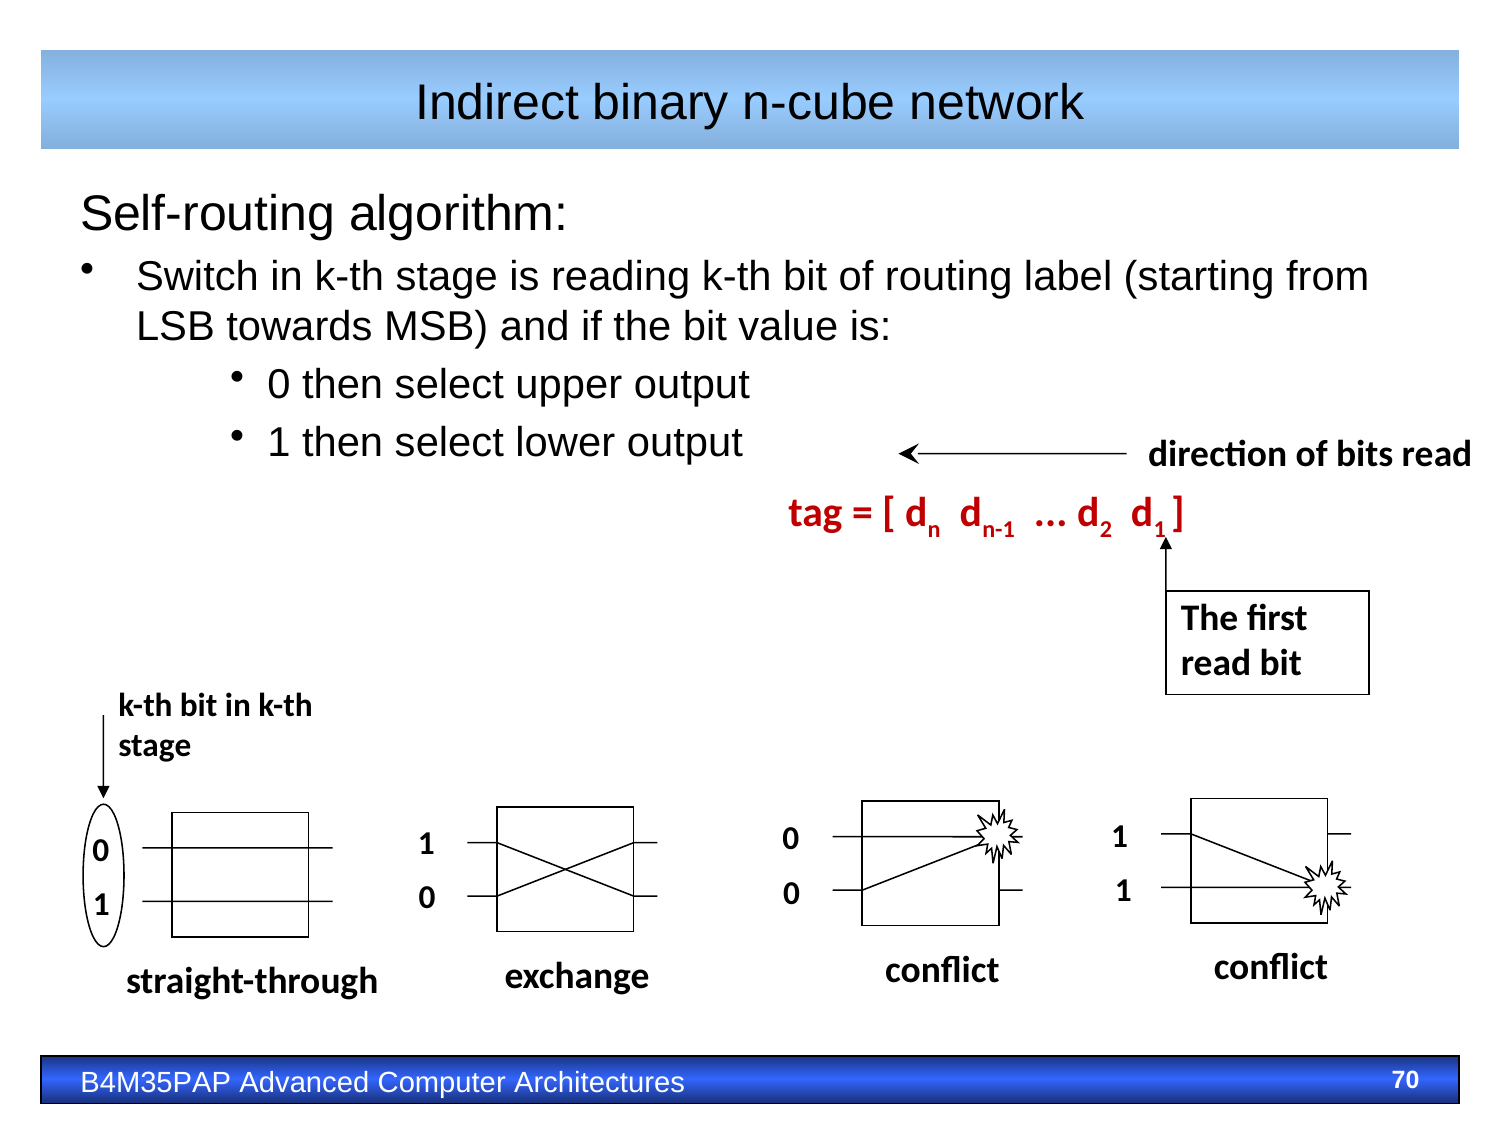

# Indirect binary n-cube network
Self-routing algorithm:
Switch in k-th stage is reading k-th bit of routing label (starting from LSB towards MSB) and if the bit value is:
0 then select upper output
1 then select lower output
direction of bits read
tag = [ dn dn-1 ... d2 d1 ]
The first read bit
k-th bit in k-th stage
 1
1
conflict
 0
 0
conflict
exchange
 1
 0
straight-through
 0
 1